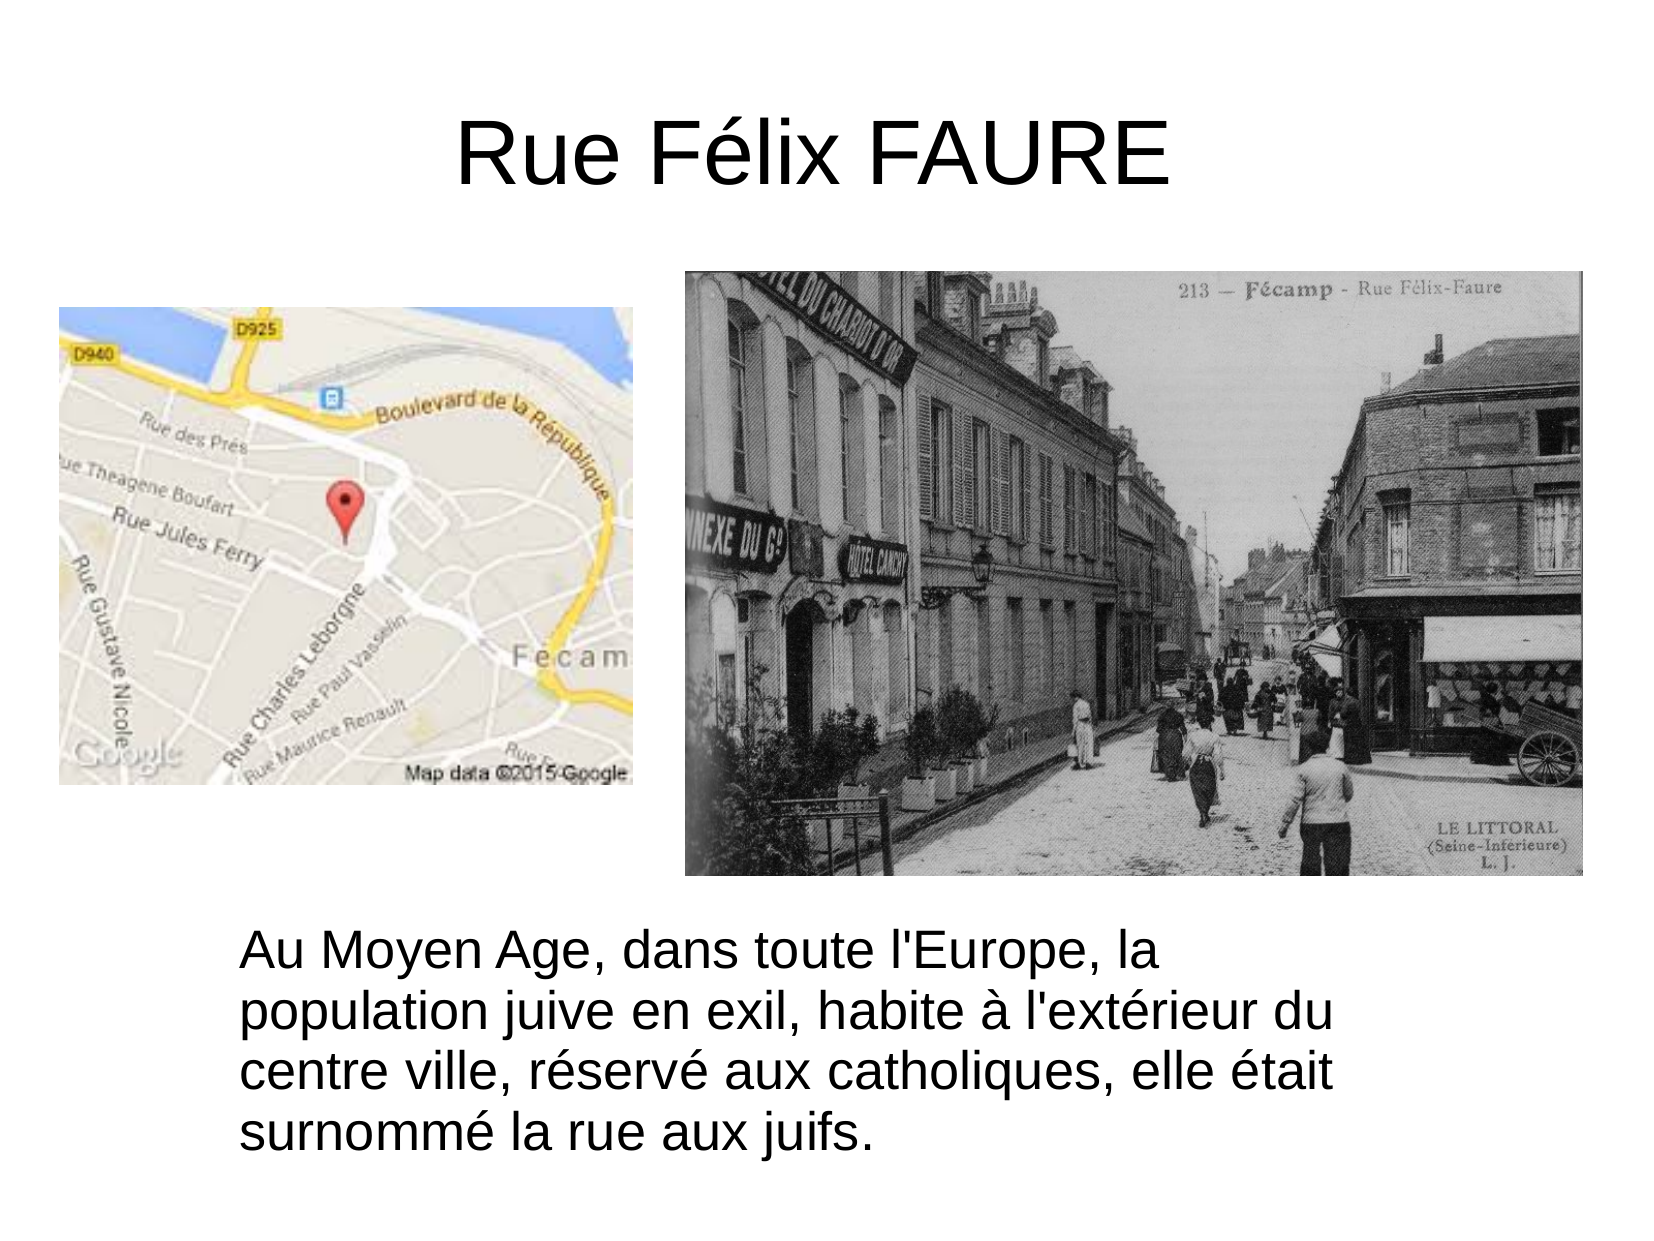

# Rue Félix FAURE
Au Moyen Age, dans toute l'Europe, la population juive en exil, habite à l'extérieur du centre ville, réservé aux catholiques, elle était surnommé la rue aux juifs.